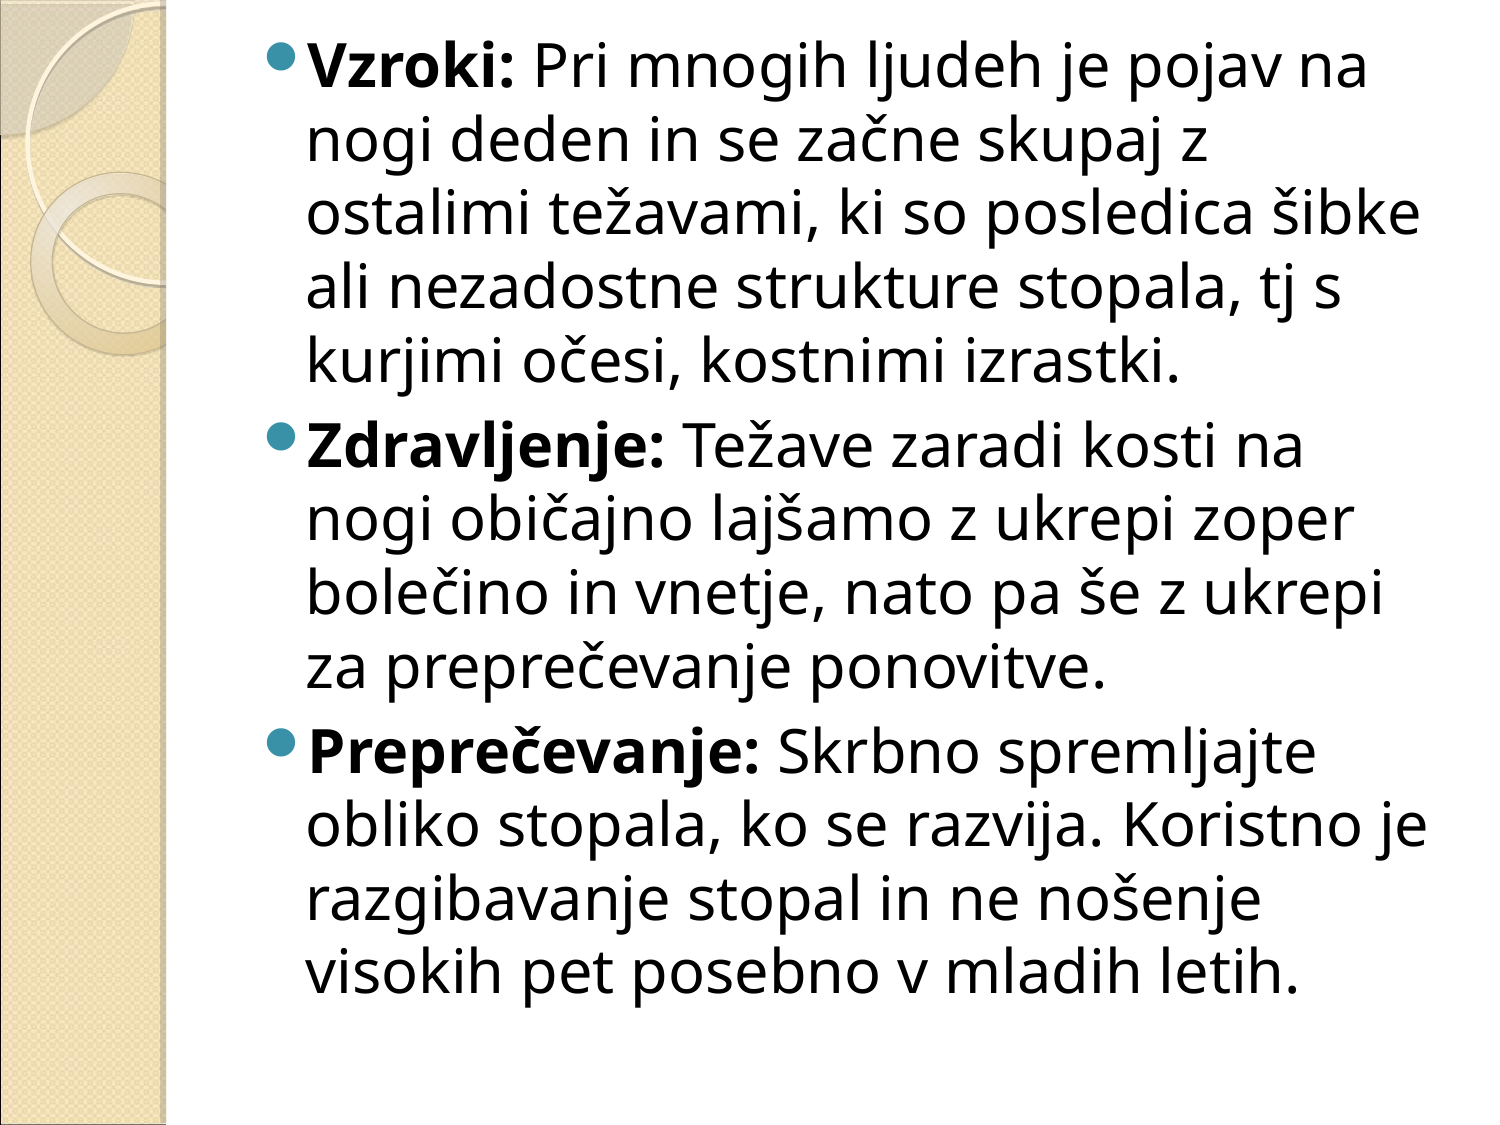

# Vzroki: Pri mnogih ljudeh je pojav na nogi deden in se začne skupaj z ostalimi težavami, ki so posledica šibke ali nezadostne strukture stopala, tj s kurjimi očesi, kostnimi izrastki.
Zdravljenje: Težave zaradi kosti na nogi običajno lajšamo z ukrepi zoper bolečino in vnetje, nato pa še z ukrepi za preprečevanje ponovitve.
Preprečevanje: Skrbno spremljajte obliko stopala, ko se razvija. Koristno je razgibavanje stopal in ne nošenje visokih pet posebno v mladih letih.